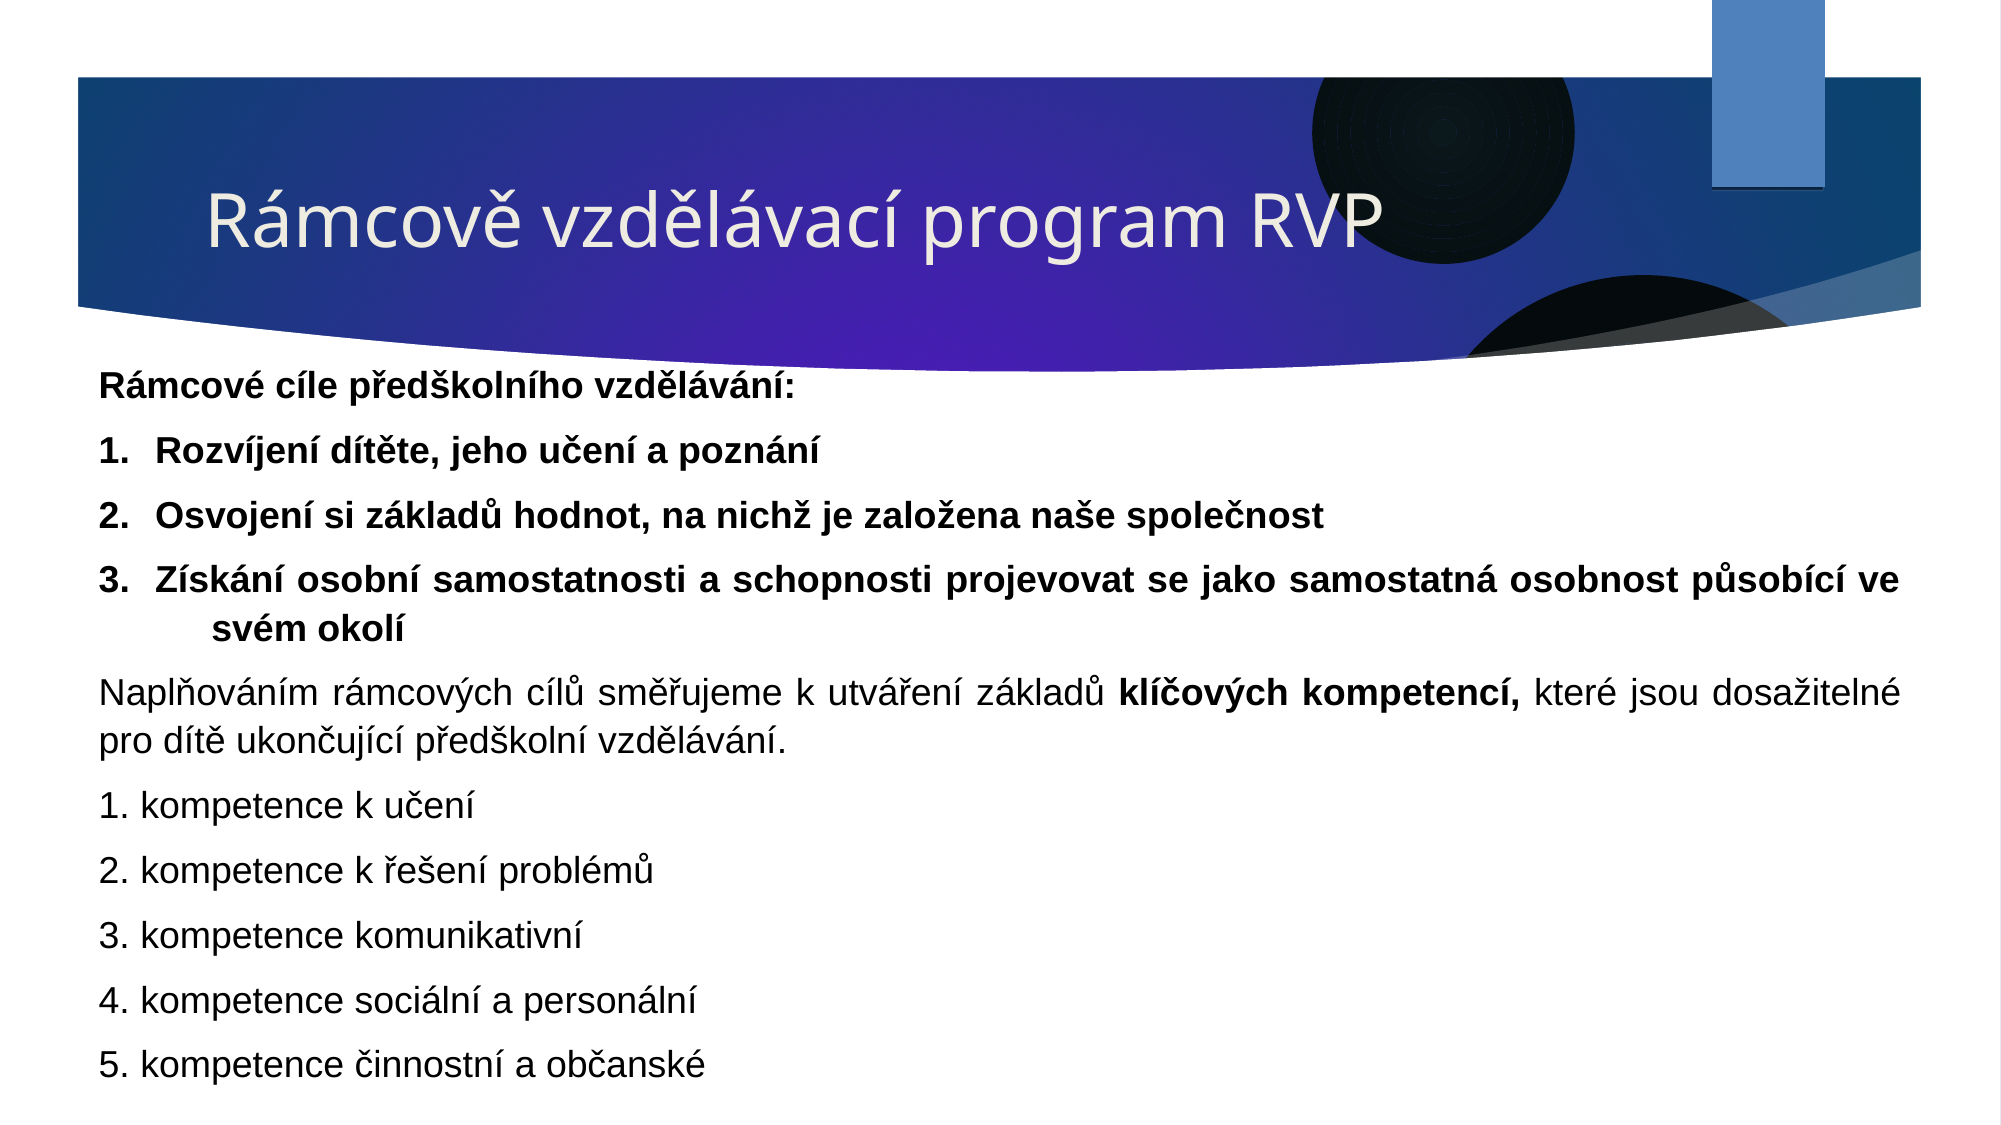

# Rámcově vzdělávací program RVP
Rámcové cíle předškolního vzdělávání:
Rozvíjení dítěte, jeho učení a poznání
Osvojení si základů hodnot, na nichž je založena naše společnost
Získání osobní samostatnosti a schopnosti projevovat se jako samostatná osobnost působící ve svém okolí
Naplňováním rámcových cílů směřujeme k utváření základů klíčových kompetencí, které jsou dosažitelné pro dítě ukončující předškolní vzdělávání.
1. kompetence k učení
2. kompetence k řešení problémů
3. kompetence komunikativní
4. kompetence sociální a personální
5. kompetence činnostní a občanské